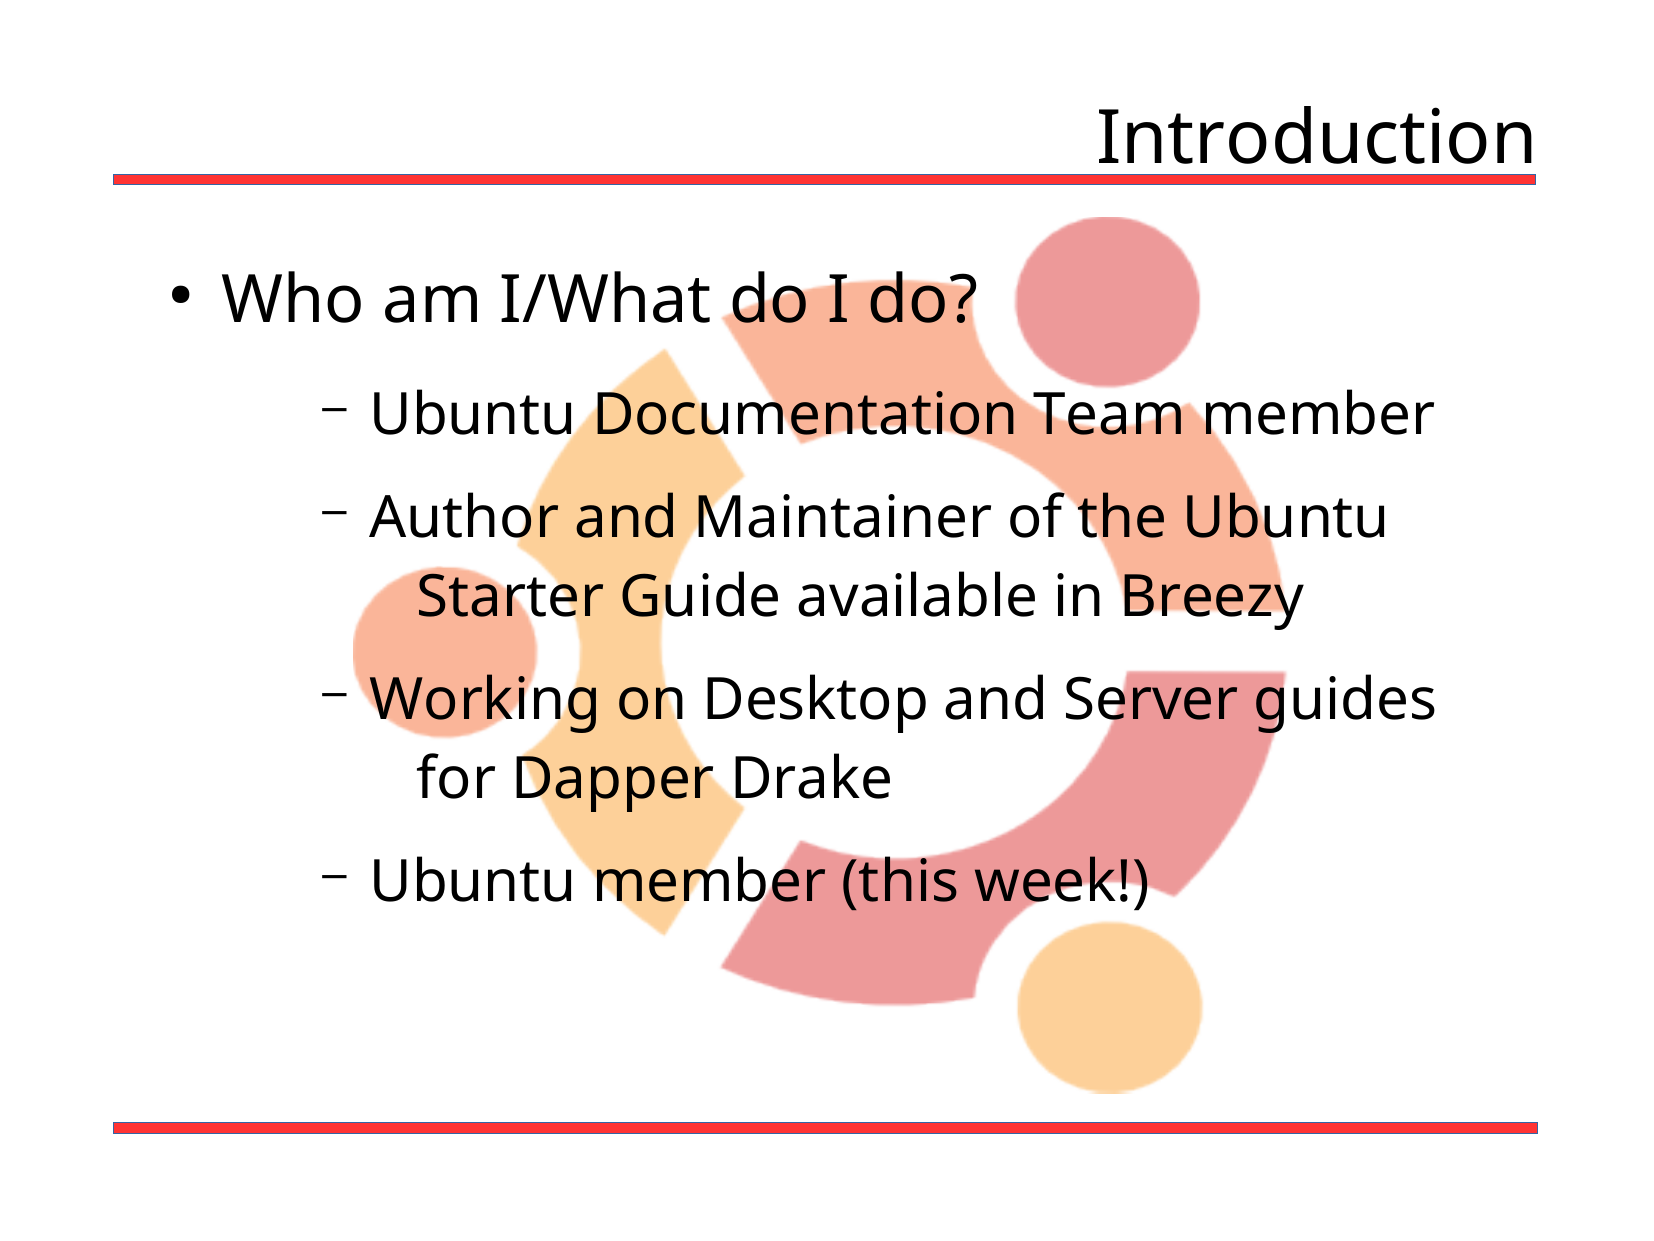

# Introduction
Who am I/What do I do?
Ubuntu Documentation Team member
Author and Maintainer of the Ubuntu Starter Guide available in Breezy
Working on Desktop and Server guides for Dapper Drake
Ubuntu member (this week!)